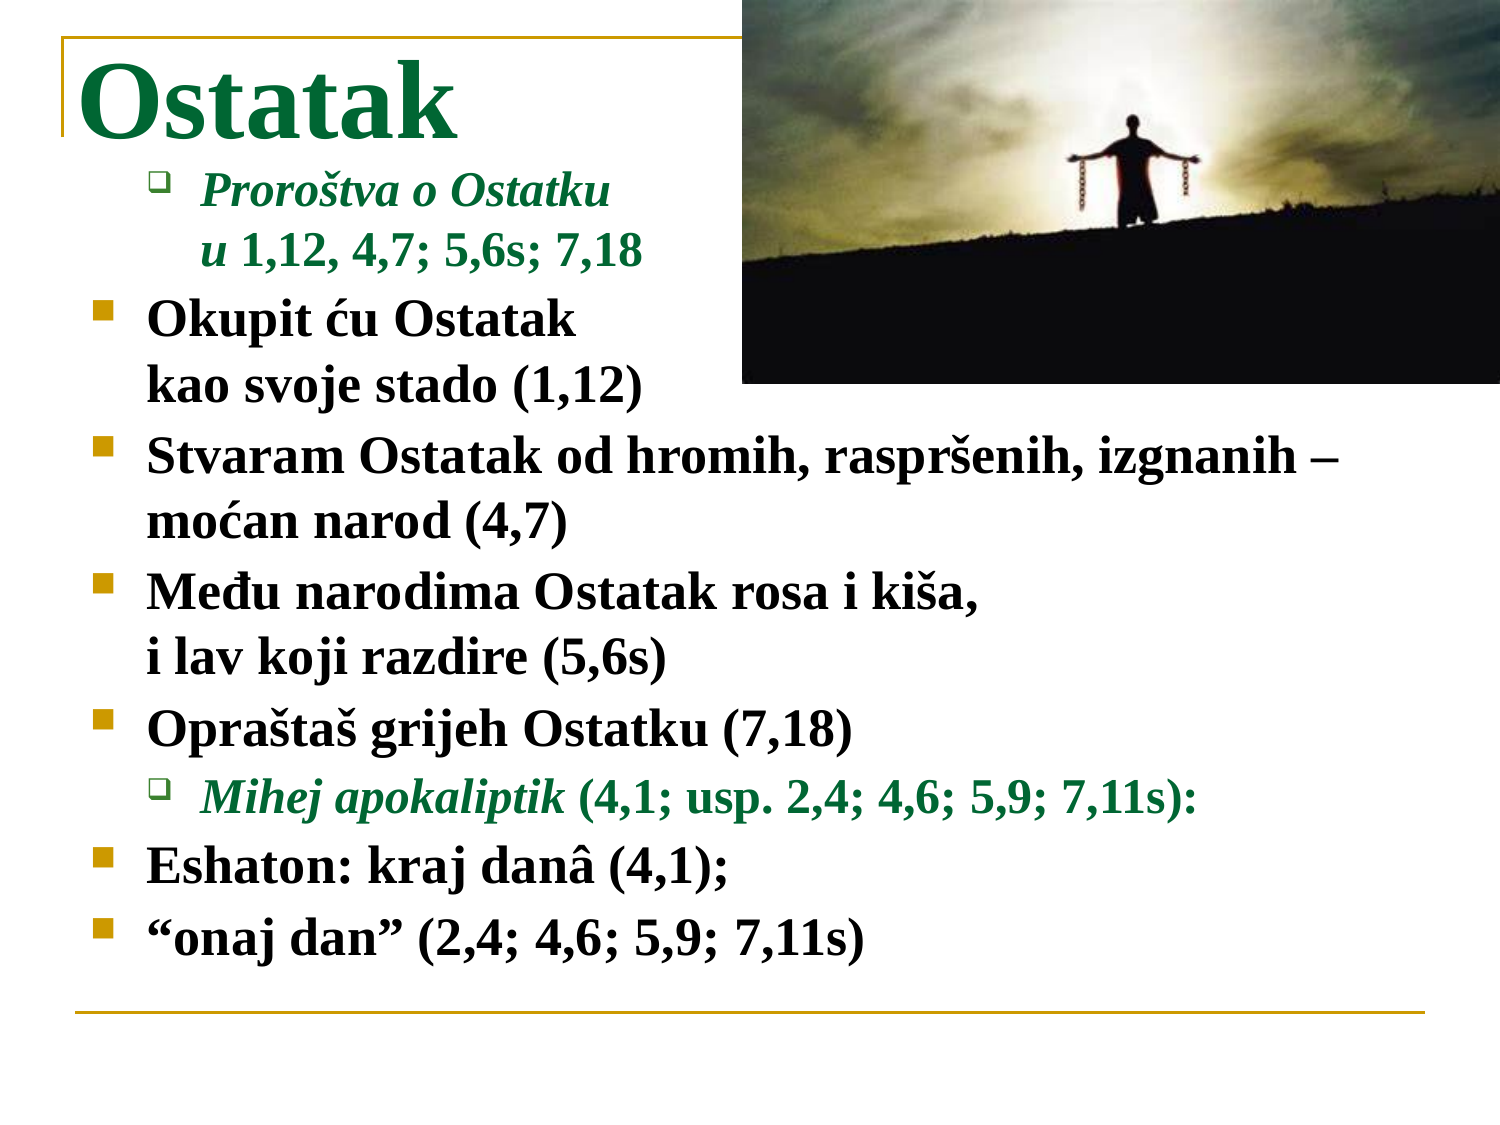

# Ostatak
Proroštva o Ostatku
u 1,12, 4,7; 5,6s; 7,18
Okupit ću Ostatak
kao svoje stado (1,12)
Stvaram Ostatak od hromih, raspršenih, izgnanih – moćan narod (4,7)
Među narodima Ostatak rosa i kiša,
i lav koji razdire (5,6s)
Opraštaš grijeh Ostatku (7,18)
Mihej apokaliptik (4,1; usp. 2,4; 4,6; 5,9; 7,11s):
Eshaton: kraj danâ (4,1);
“onaj dan” (2,4; 4,6; 5,9; 7,11s)